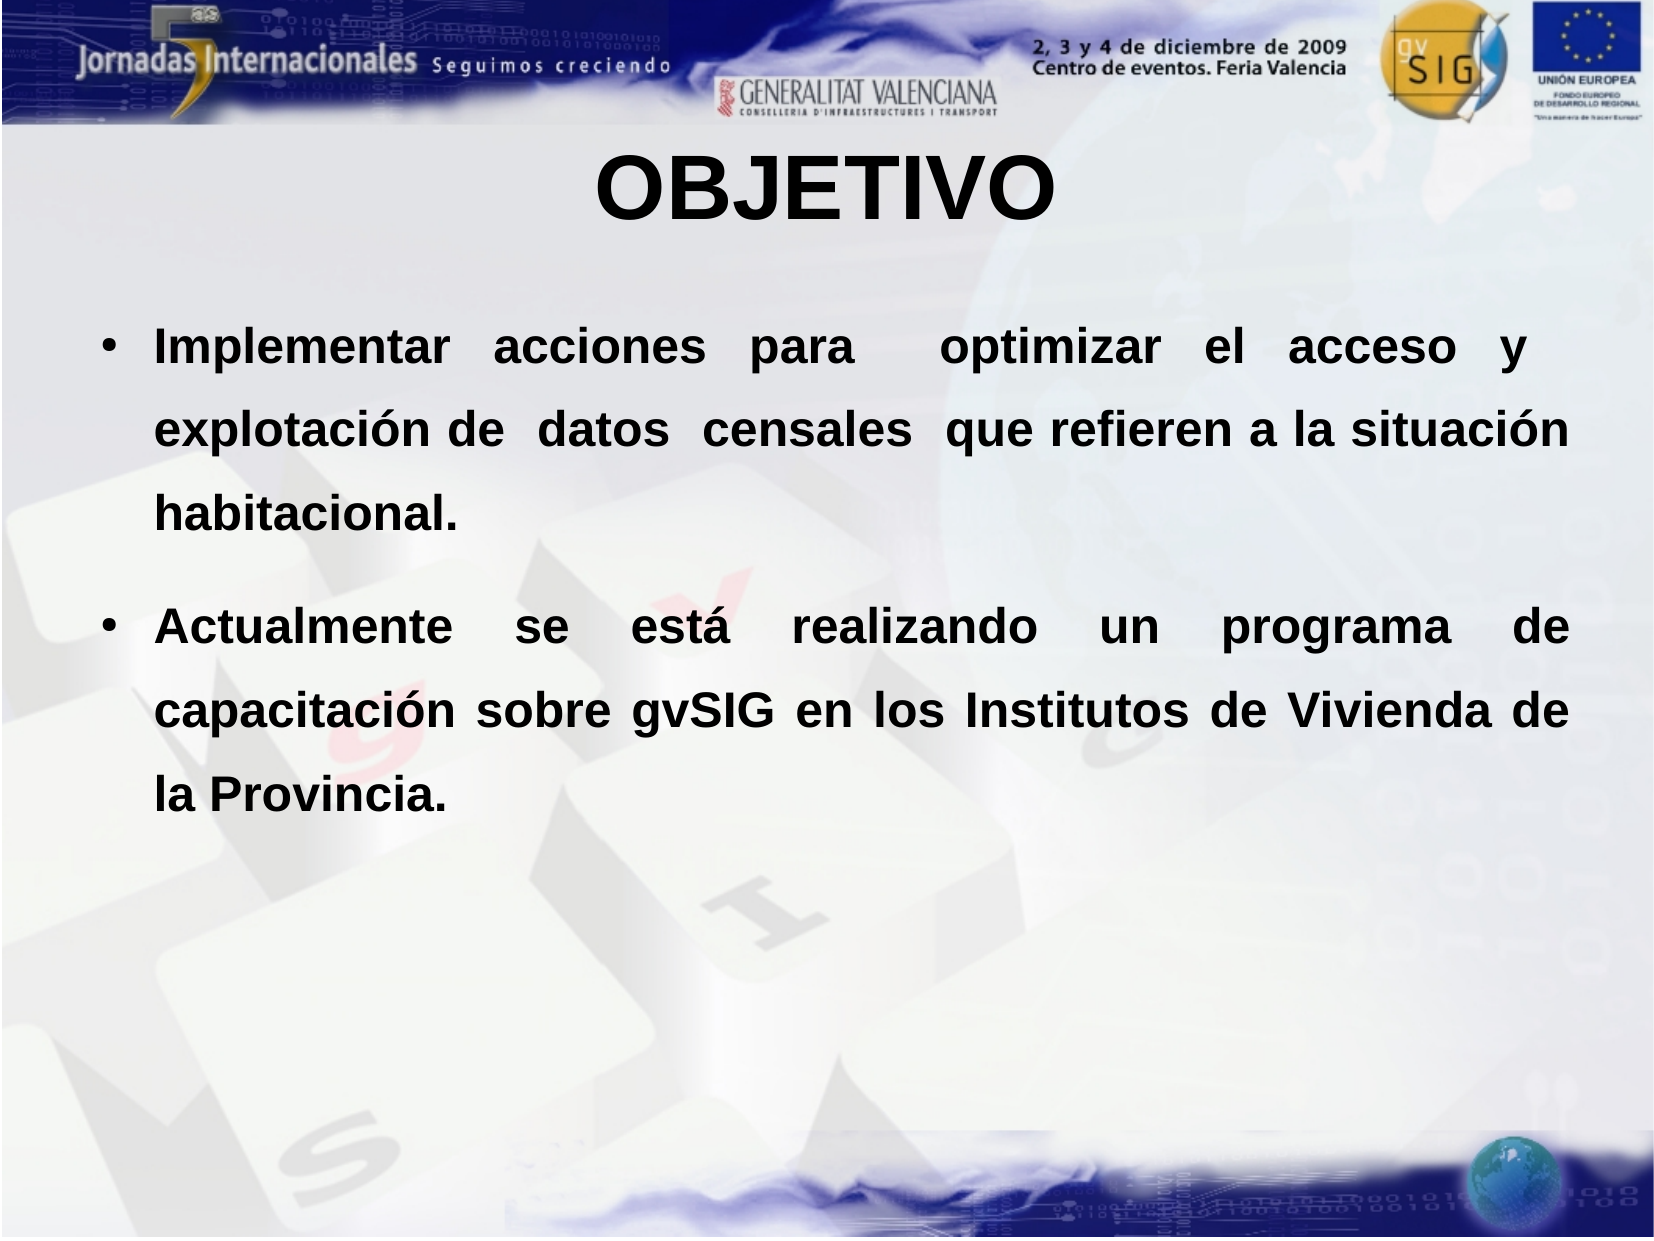

# OBJETIVO
Implementar acciones para optimizar el acceso y explotación de datos censales que refieren a la situación habitacional.
Actualmente se está realizando un programa de capacitación sobre gvSIG en los Institutos de Vivienda de la Provincia.